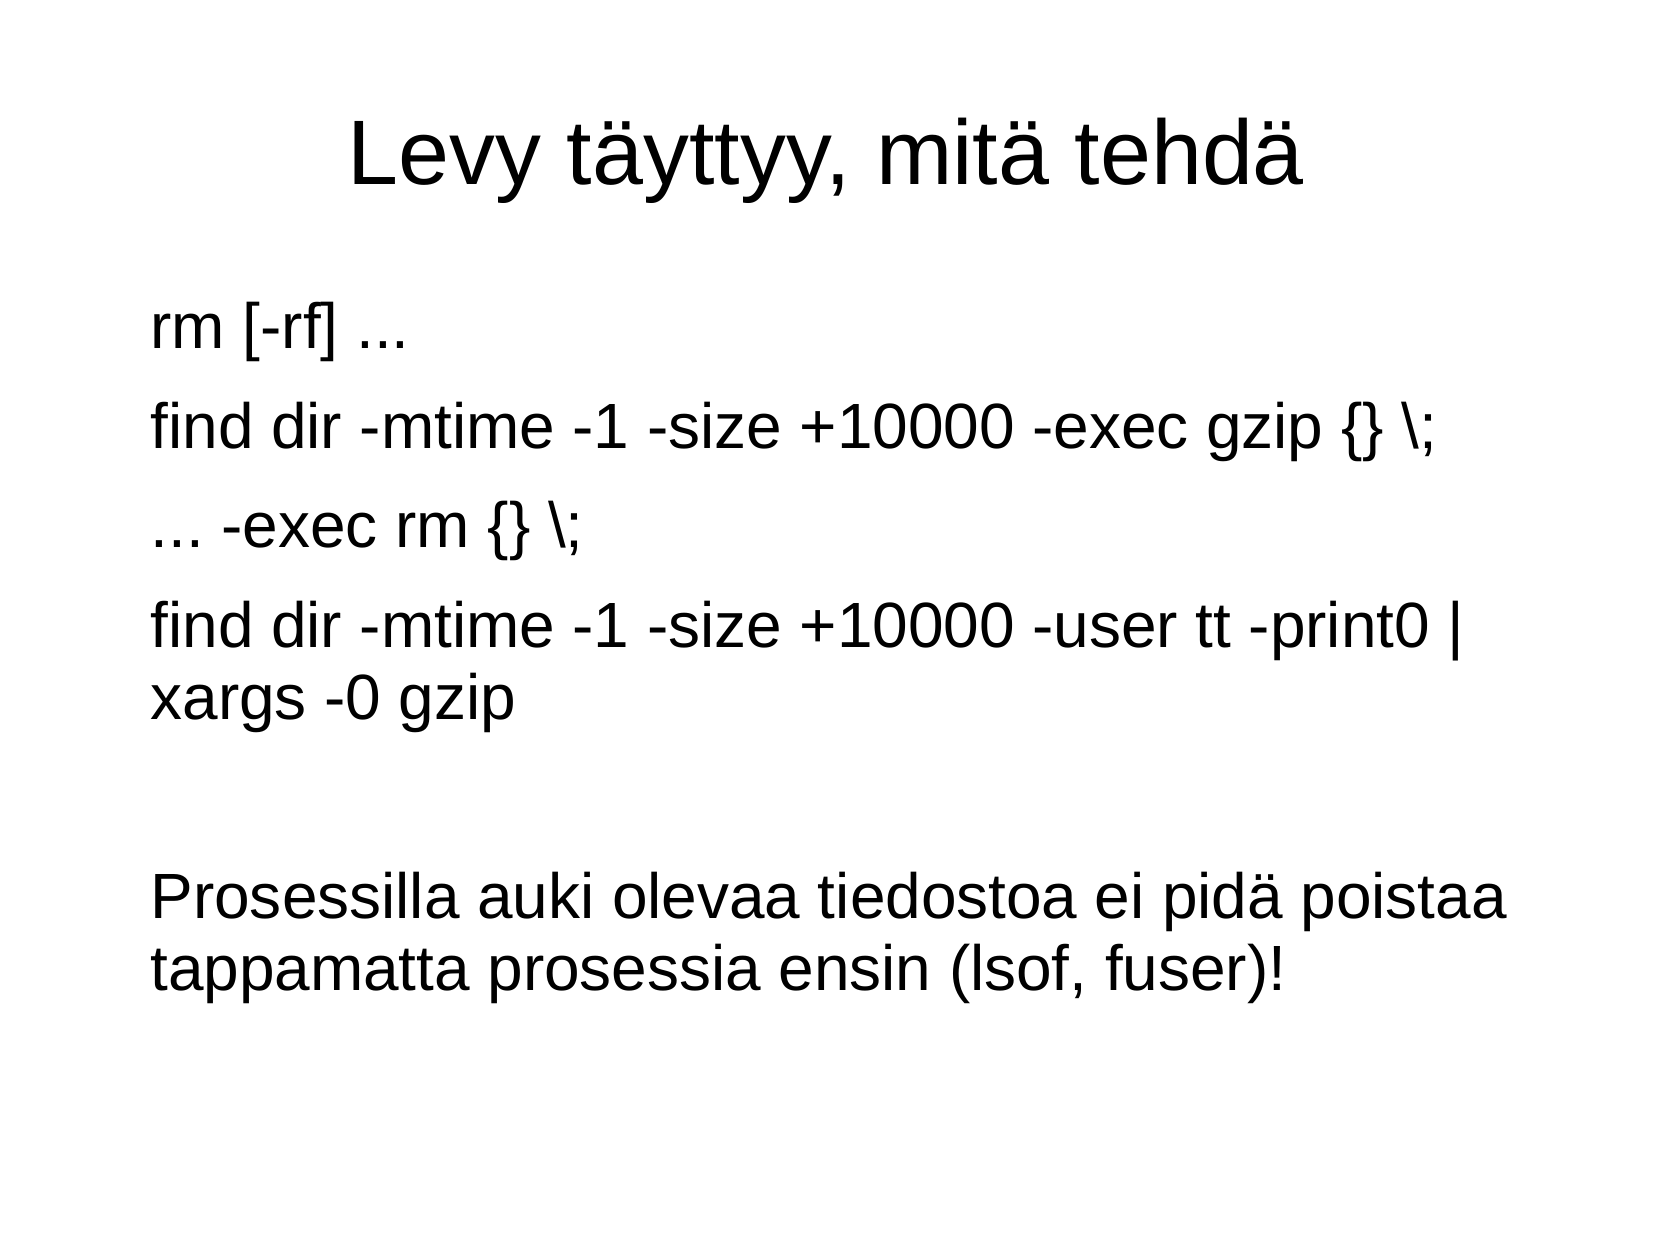

# Levy täyttyy, mitä tehdä
rm [-rf] ...
find dir -mtime -1 -size +10000 -exec gzip {} \;
... -exec rm {} \;
find dir -mtime -1 -size +10000 -user tt -print0 | xargs -0 gzip
Prosessilla auki olevaa tiedostoa ei pidä poistaa tappamatta prosessia ensin (lsof, fuser)!